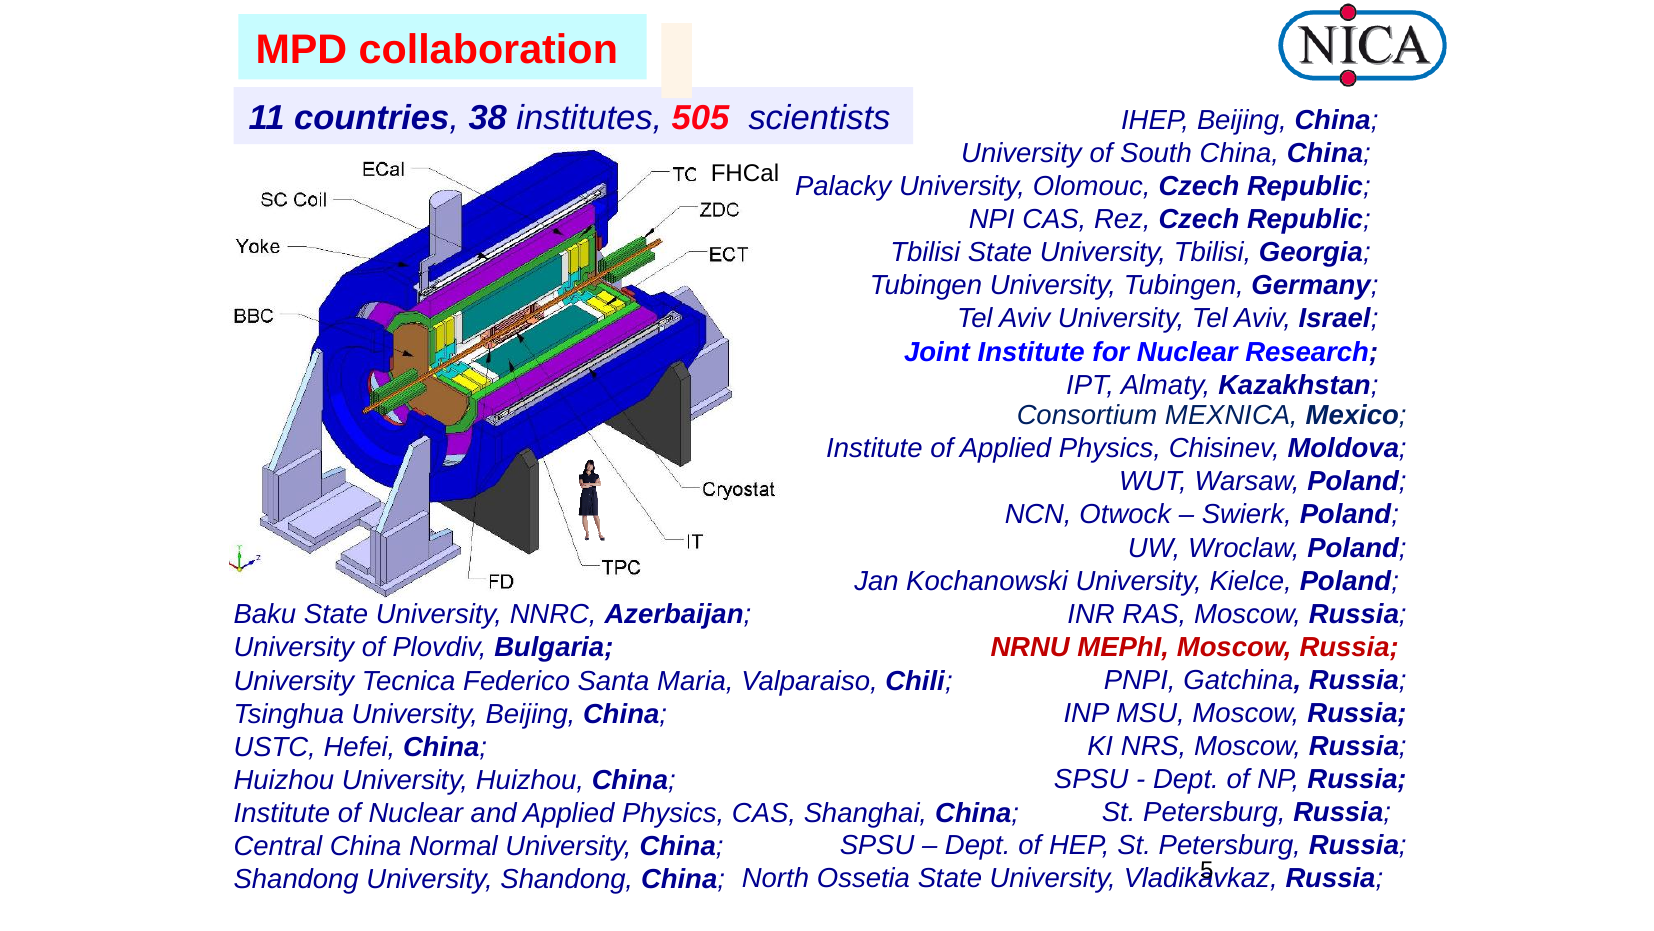

MPD collaboration
11 countries, 38 institutes, 505 scientists
IHEP, Beijing, China;
University of South China, China;
Palacky University, Olomouc, Czech Republic;
NPI CAS, Rez, Czech Republic;
Tbilisi State University, Tbilisi, Georgia;
Tubingen University, Tubingen, Germany;
Tel Aviv University, Tel Aviv, Israel;
Joint Institute for Nuclear Research;
IPT, Almaty, Kazakhstan;
FHCal
Consortium MEXNICA, Mexico;
Institute of Applied Physics, Chisinev, Moldova;
WUT, Warsaw, Poland;
NCN, Otwock – Swierk, Poland;
UW, Wroclaw, Poland;
Jan Kochanowski University, Kielce, Poland;
INR RAS, Moscow, Russia;
NRNU MEPhI, Moscow, Russia;
PNPI, Gatchina, Russia;
INP MSU, Moscow, Russia;
KI NRS, Moscow, Russia;
SPSU - Dept. of NP, Russia;
 St. Petersburg, Russia;
SPSU – Dept. of HEP, St. Petersburg, Russia;
North Ossetia State University, Vladikavkaz, Russia;
Baku State University, NNRC, Azerbaijan;
University of Plovdiv, Bulgaria;
University Tecnica Federico Santa Maria, Valparaiso, Chili;
Tsinghua University, Beijing, China;
USTC, Hefei, China;
Huizhou University, Huizhou, China;
Institute of Nuclear and Applied Physics, CAS, Shanghai, China;
Central China Normal University, China;
Shandong University, Shandong, China;